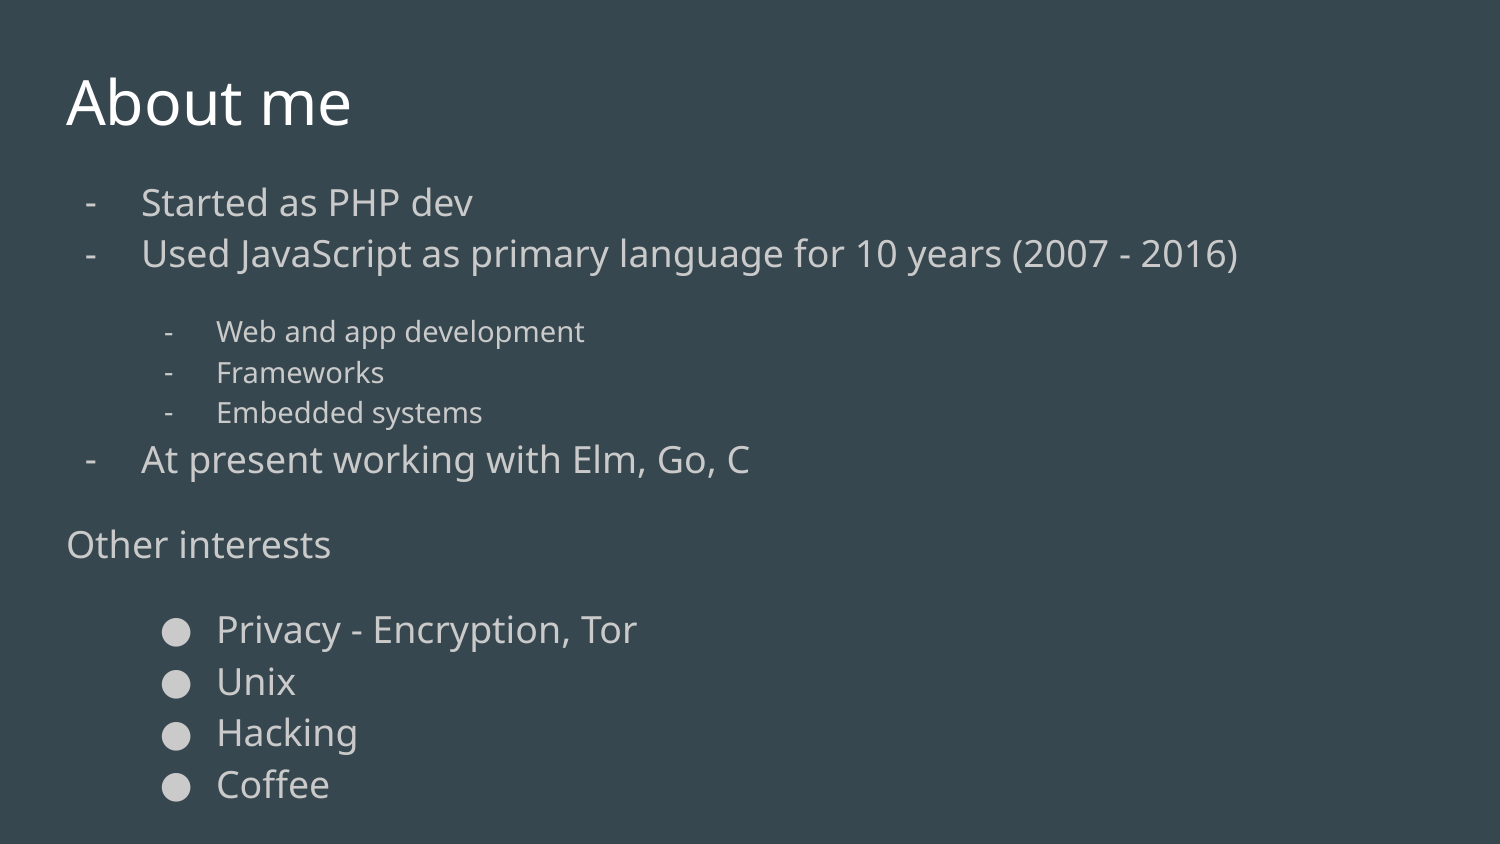

# About me
Started as PHP dev
Used JavaScript as primary language for 10 years (2007 - 2016)
Web and app development
Frameworks
Embedded systems
At present working with Elm, Go, C
Other interests
Privacy - Encryption, Tor
Unix
Hacking
Coffee